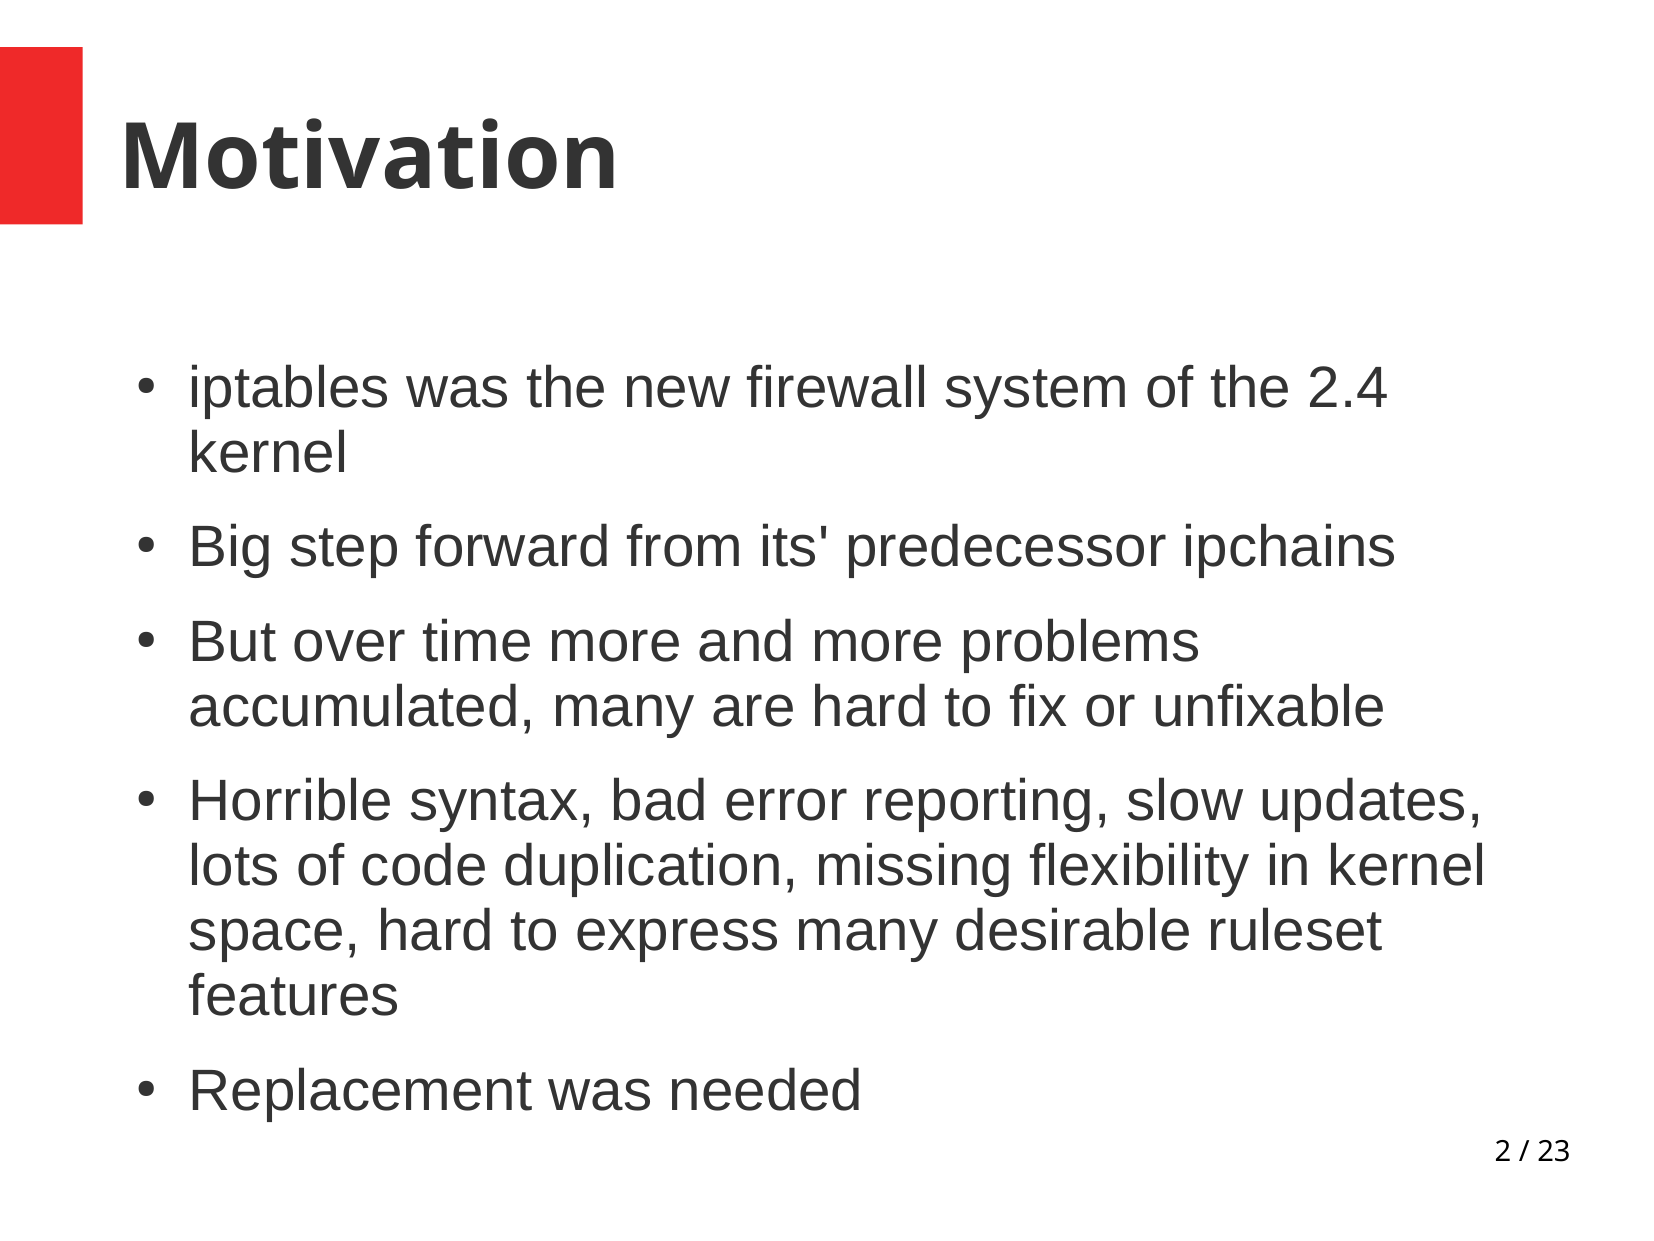

# Motivation
iptables was the new firewall system of the 2.4 kernel
Big step forward from its' predecessor ipchains
But over time more and more problems accumulated, many are hard to fix or unfixable
Horrible syntax, bad error reporting, slow updates, lots of code duplication, missing flexibility in kernel space, hard to express many desirable ruleset features
Replacement was needed
2